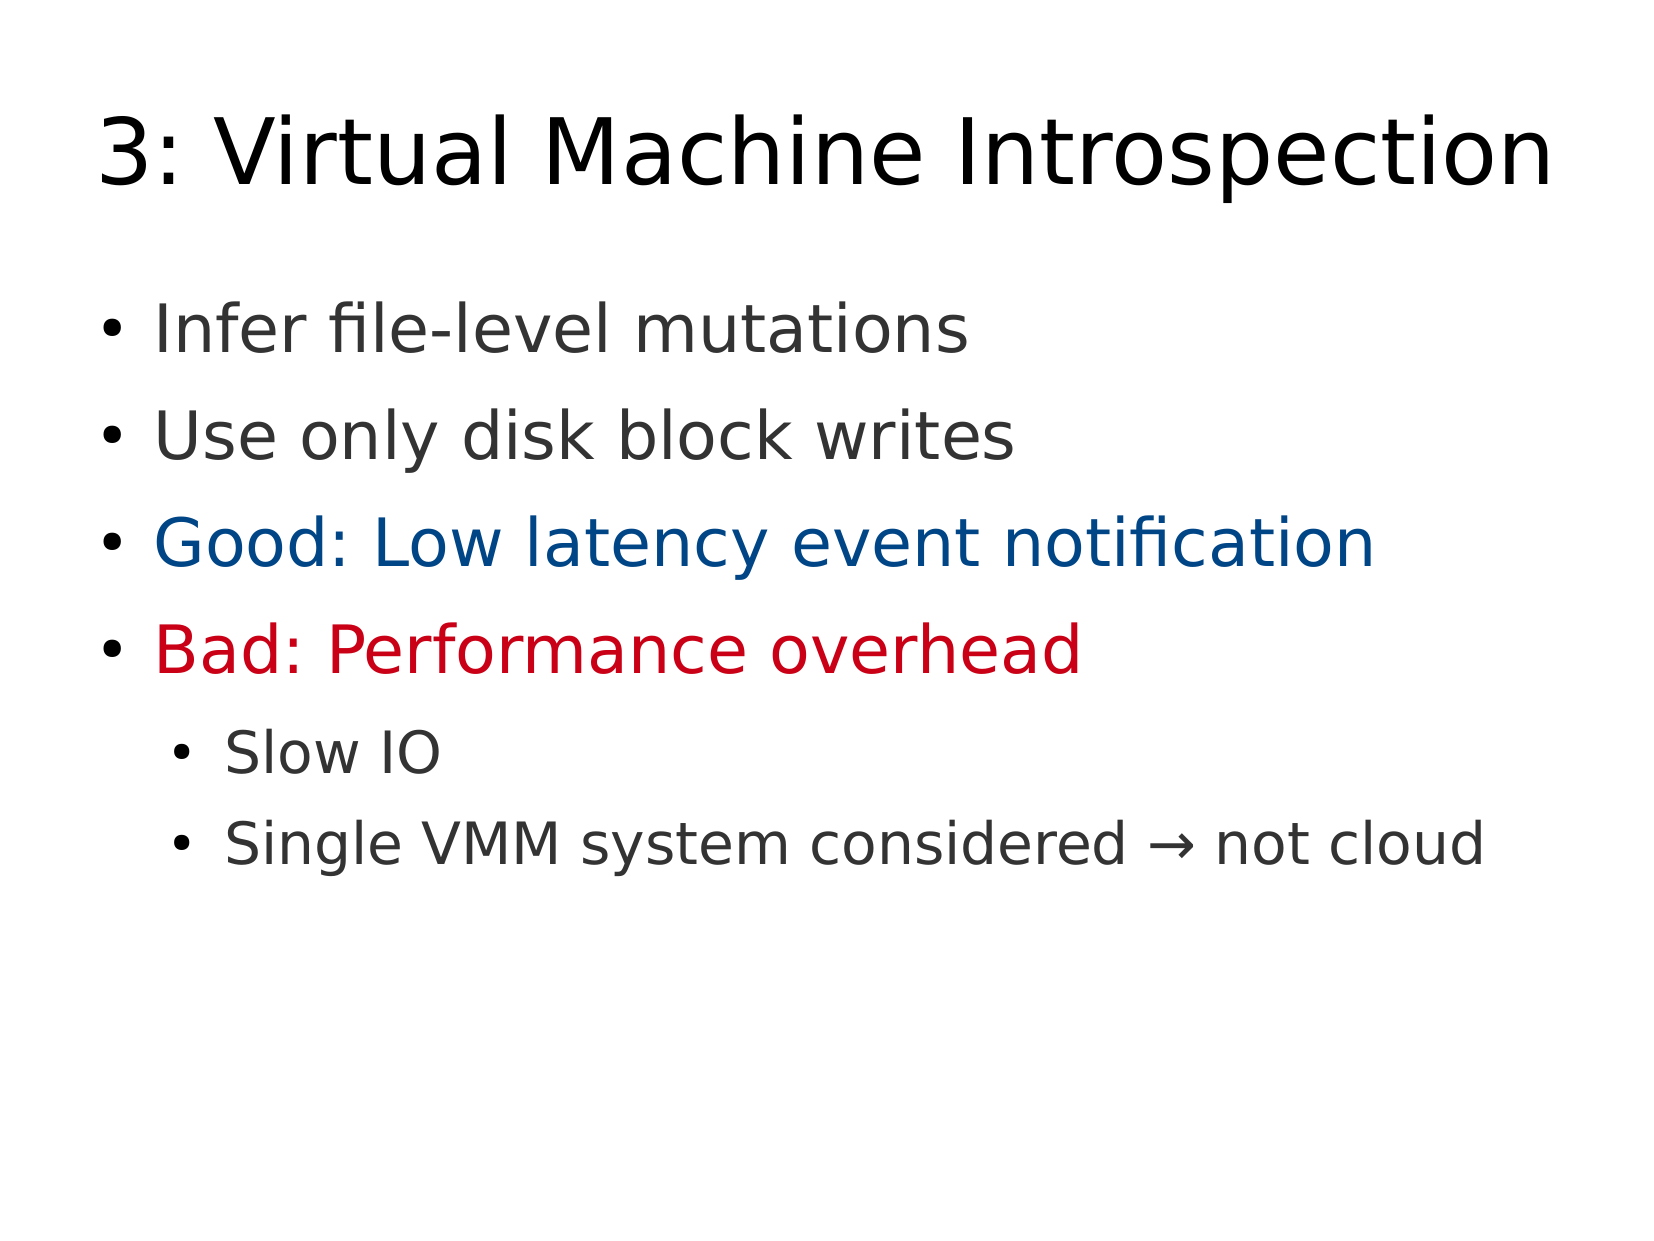

# 3: Virtual Machine Introspection
Infer file-level mutations
Use only disk block writes
Good: Low latency event notification
Bad: Performance overhead
Slow IO
Single VMM system considered → not cloud